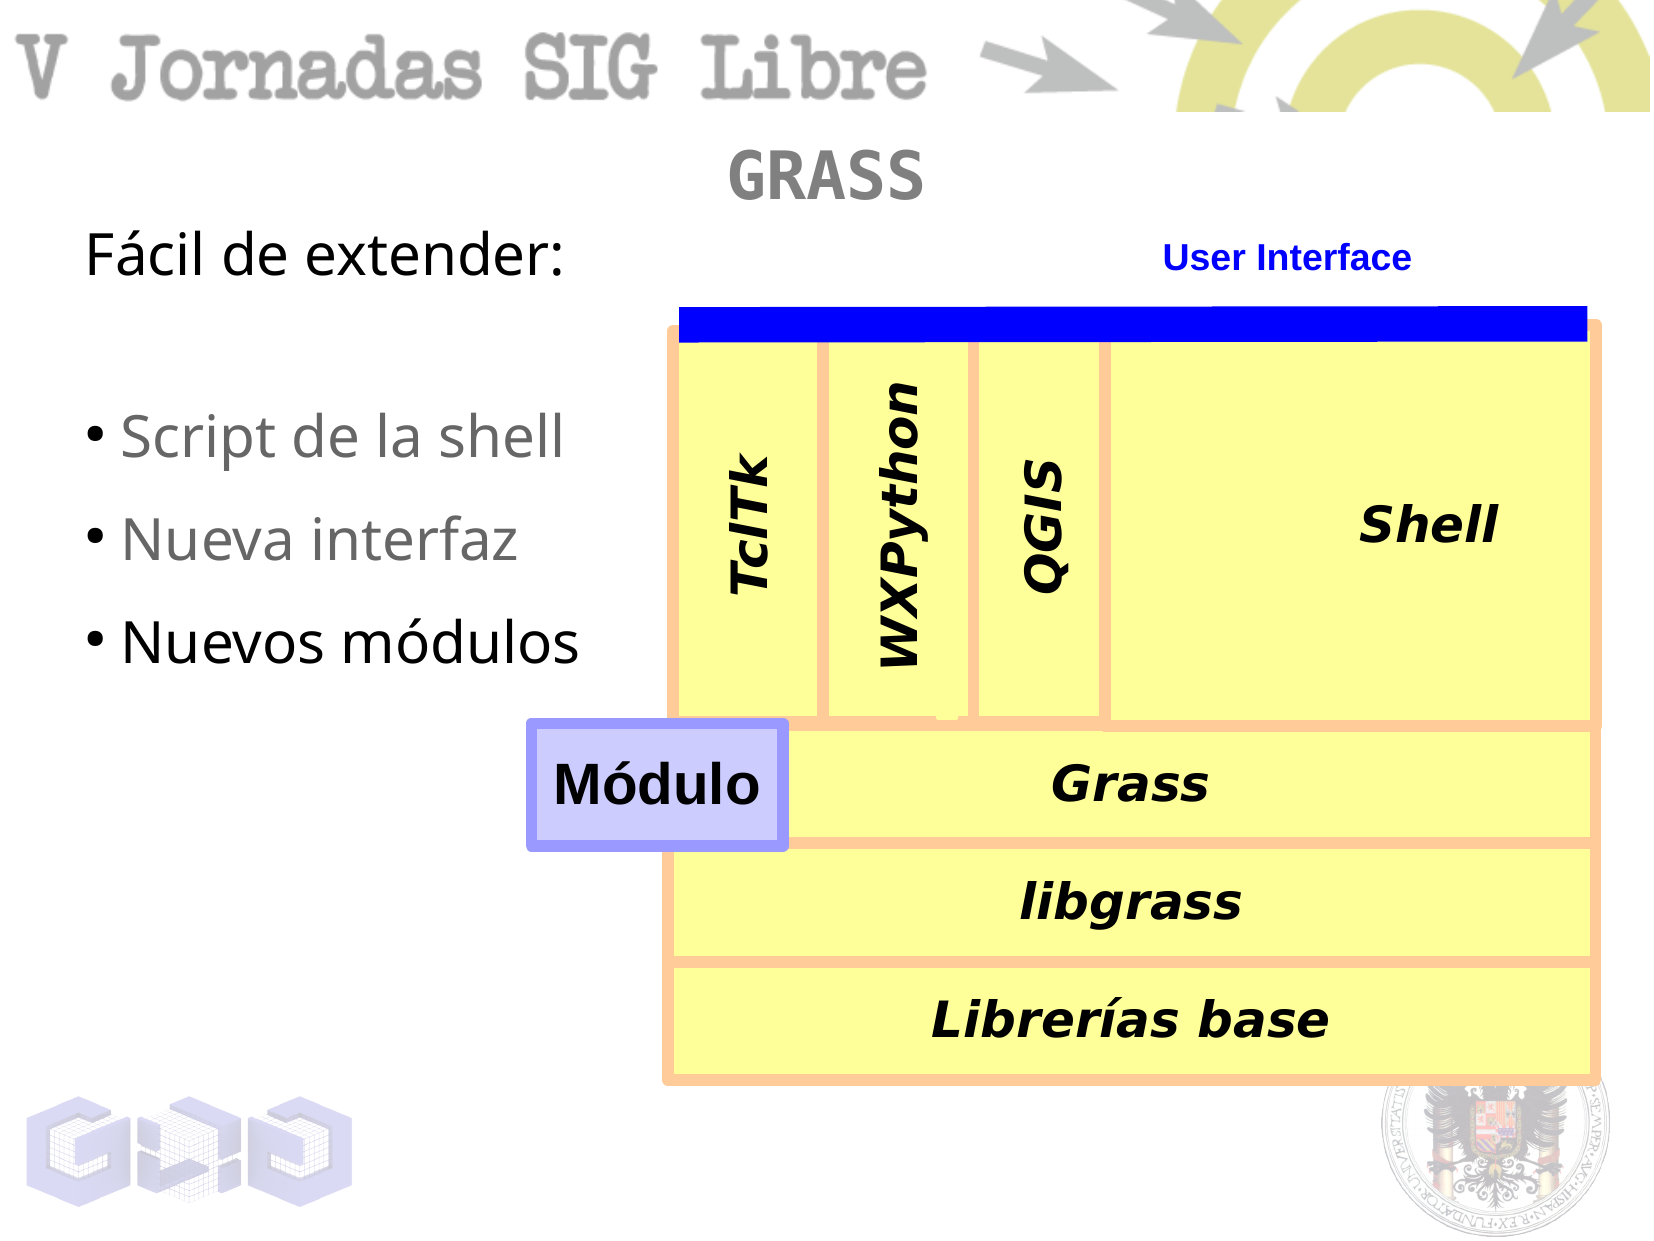

GRASS
Fácil de extender:
 Script de la shell
 Nueva interfaz
 Nuevos módulos
User Interface
 Shell
TclTk
WXPython
QGIS
Grass
libgrass
Librerías base
Módulo